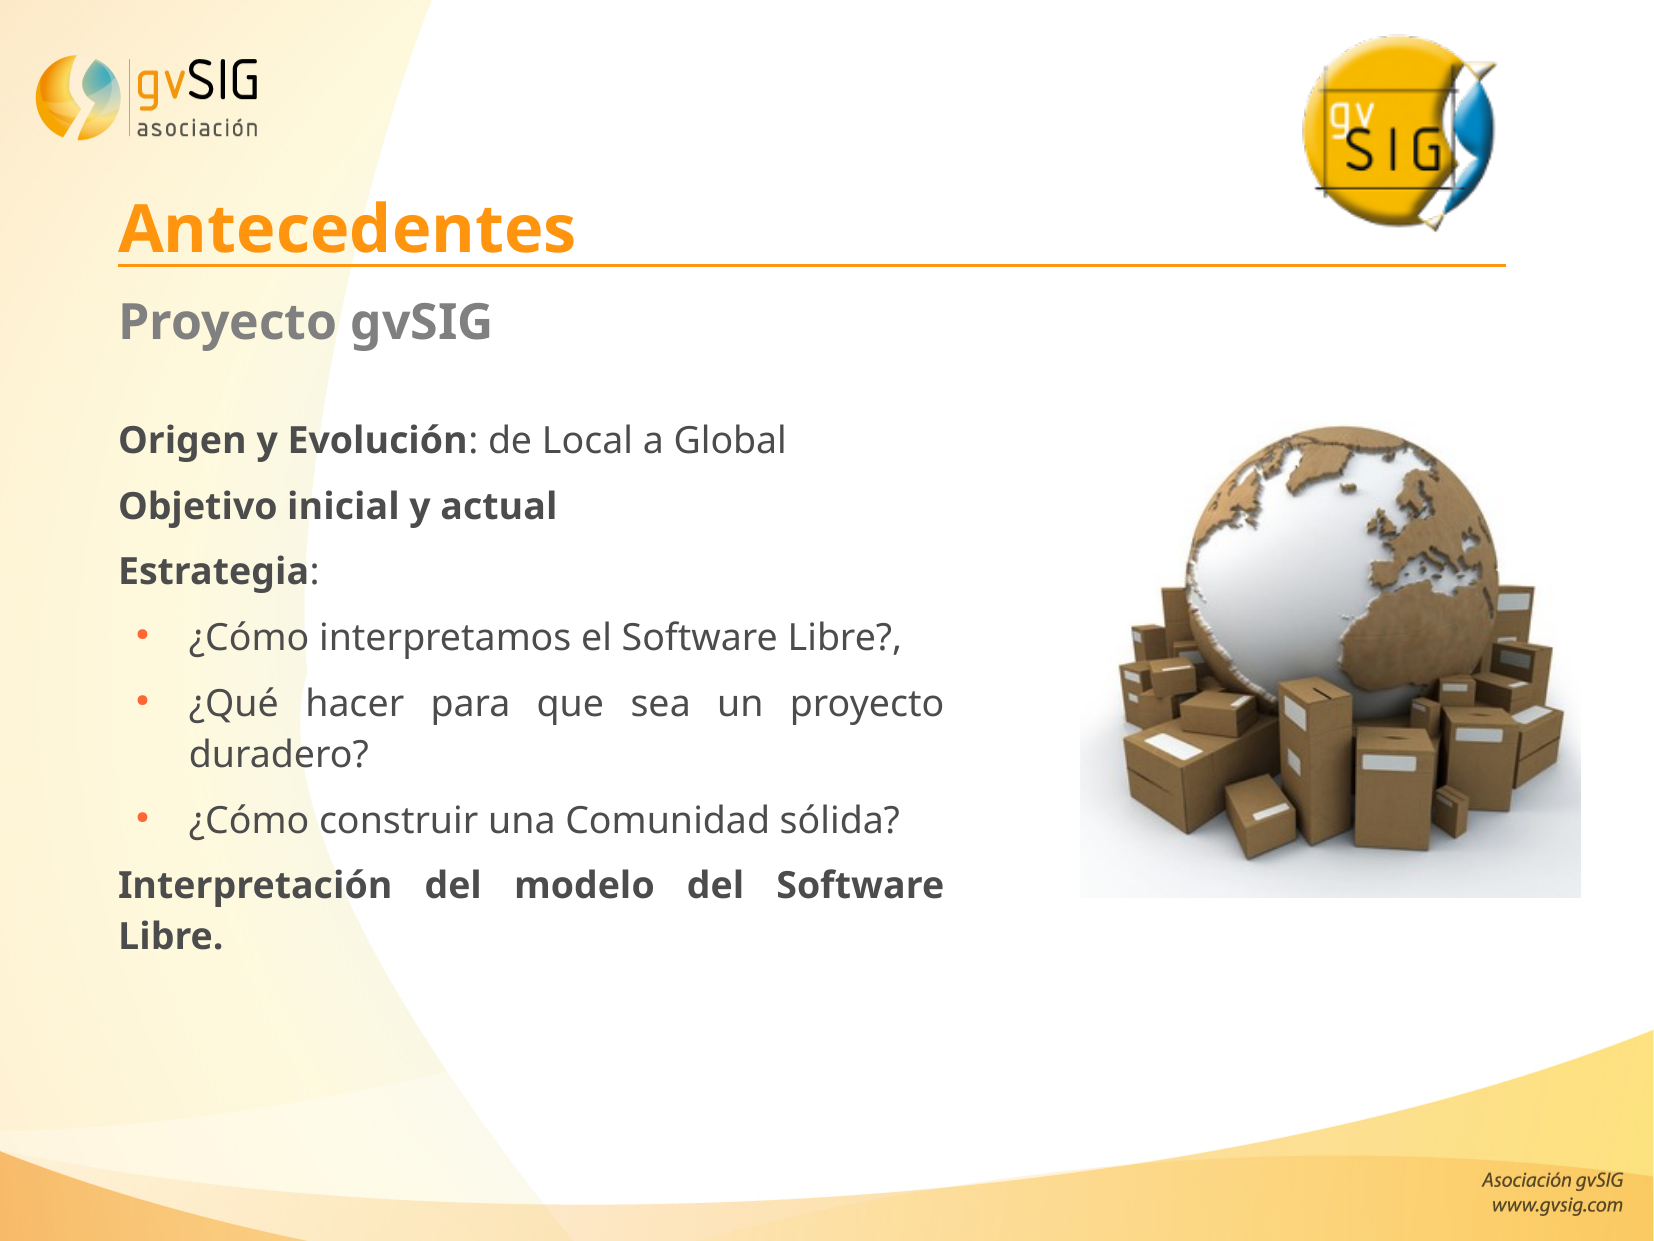

# Antecedentes
Proyecto gvSIG
Origen y Evolución: de Local a Global
Objetivo inicial y actual
Estrategia:
¿Cómo interpretamos el Software Libre?,
¿Qué hacer para que sea un proyecto duradero?
¿Cómo construir una Comunidad sólida?
Interpretación del modelo del Software Libre.